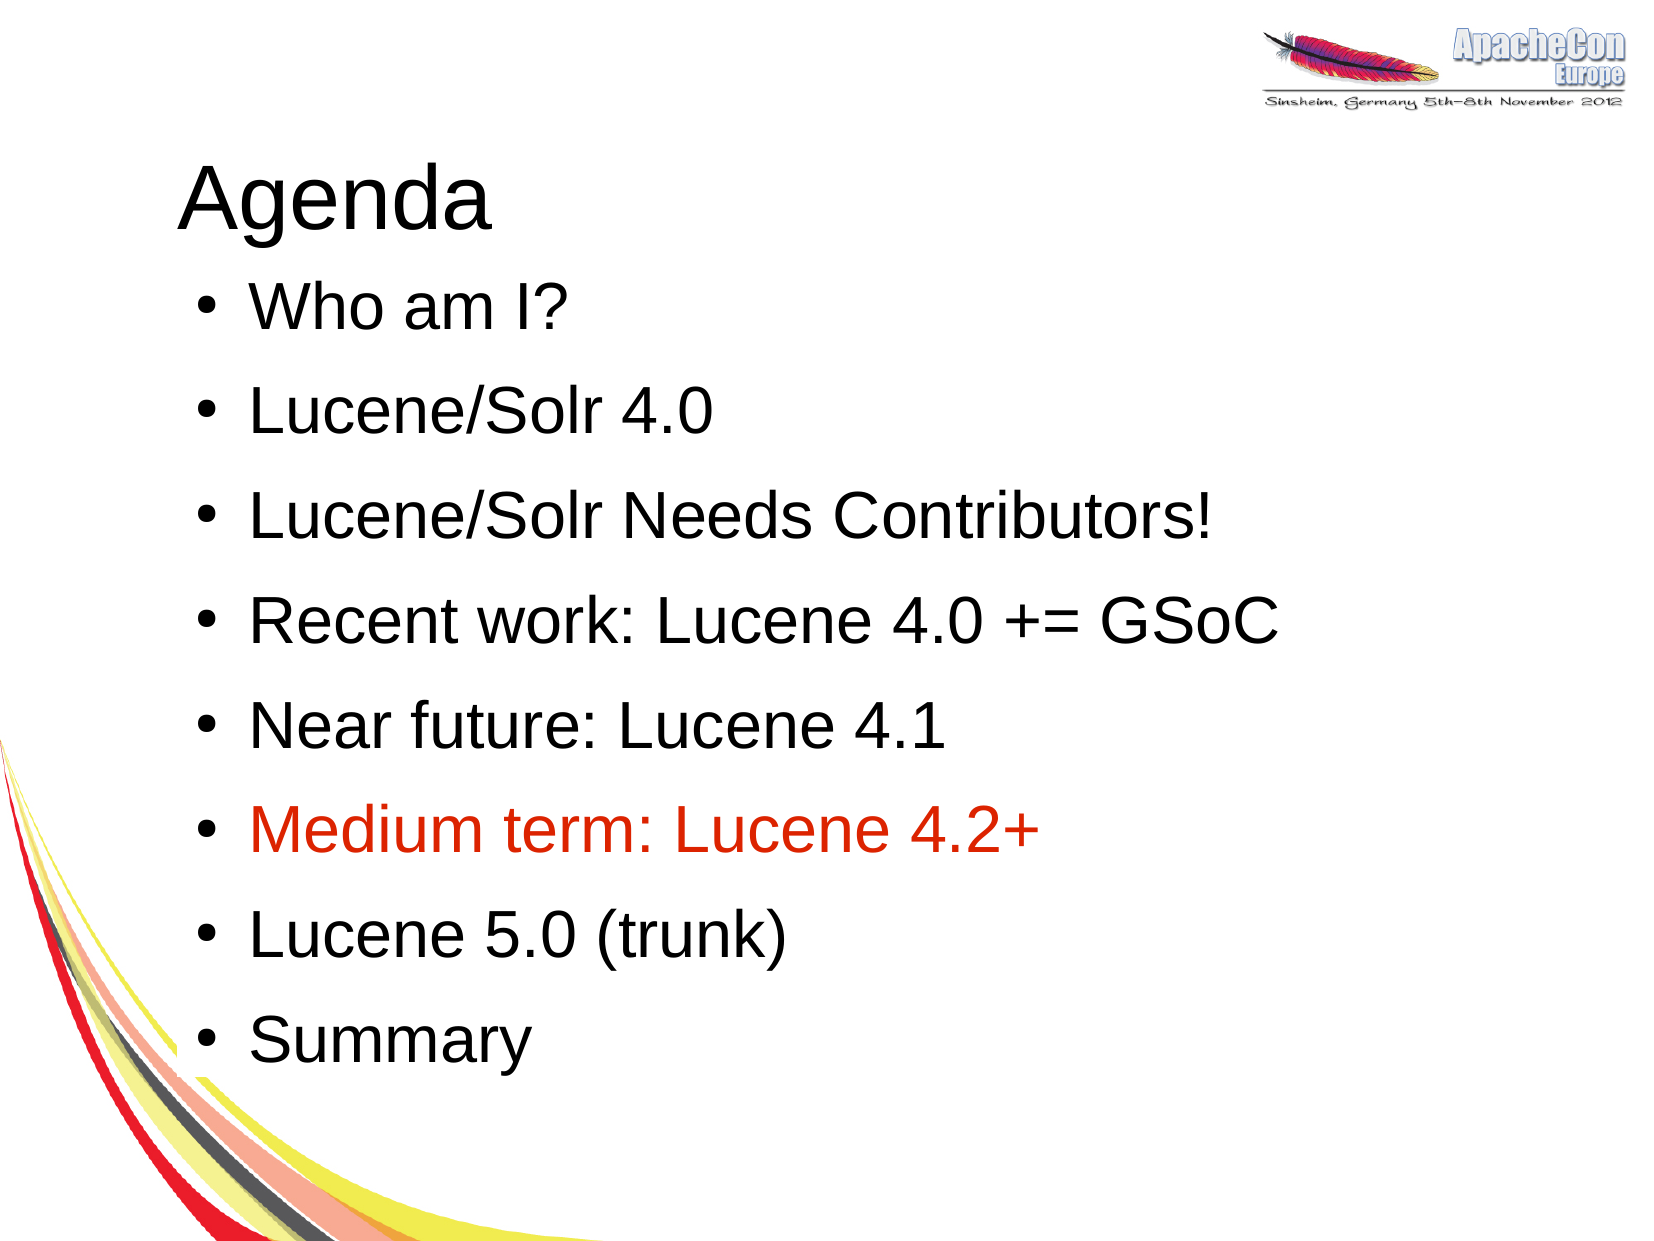

# Agenda
Who am I?
Lucene/Solr 4.0
Lucene/Solr Needs Contributors!
Recent work: Lucene 4.0 += GSoC
Near future: Lucene 4.1
Medium term: Lucene 4.2+
Lucene 5.0 (trunk)
Summary